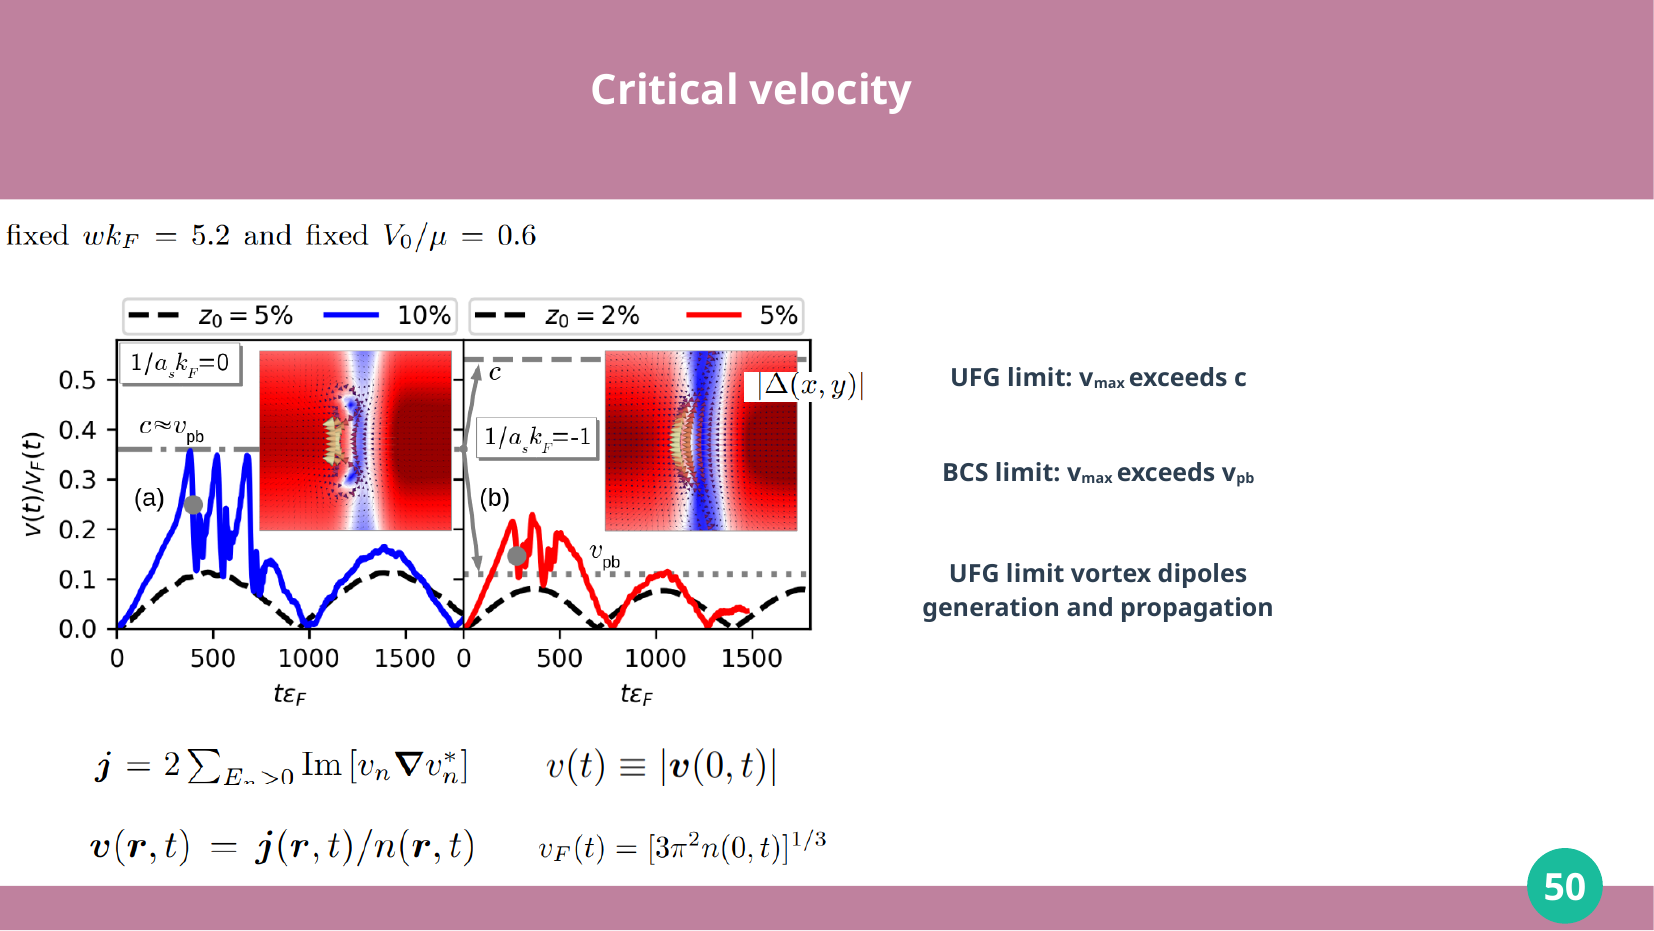

# Critical velocity
UFG limit: vmax exceeds c
BCS limit: vmax exceeds vpb
UFG limit vortex dipoles generation and propagation